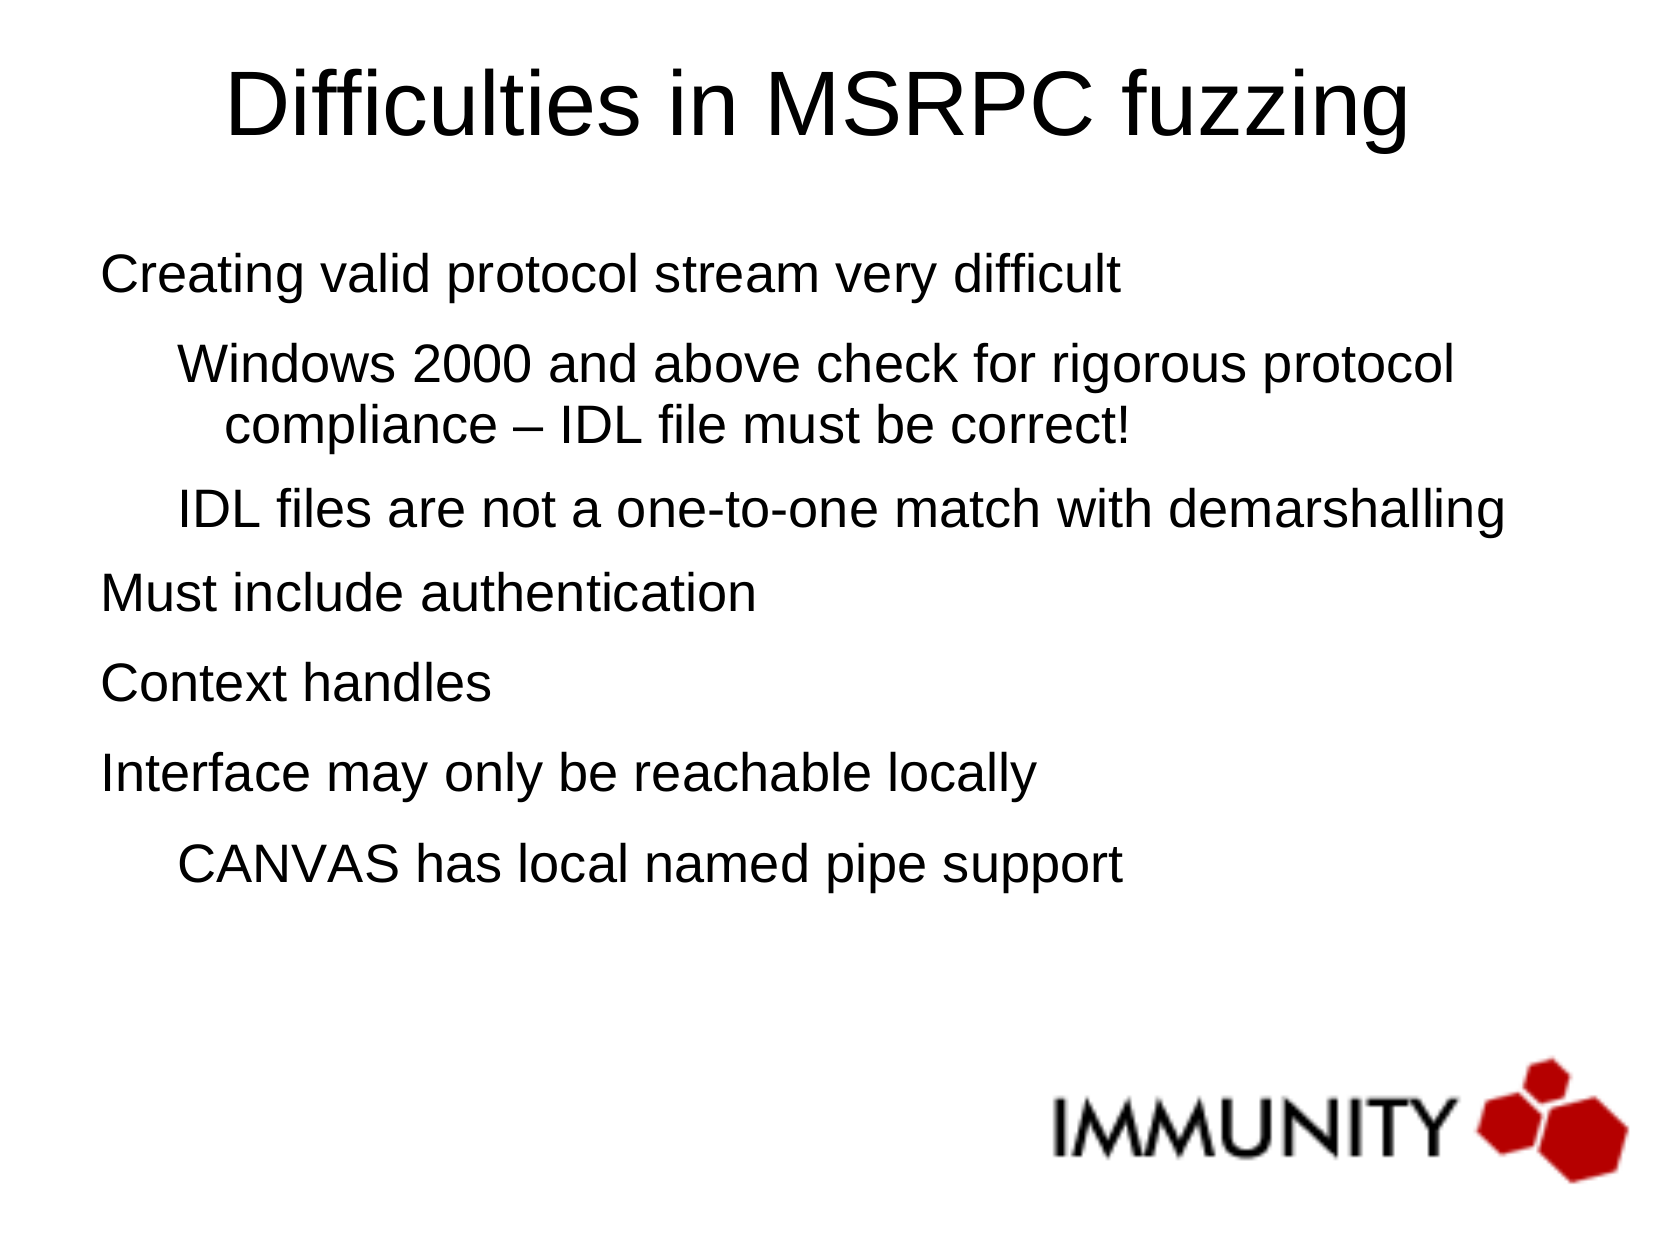

# Difficulties in MSRPC fuzzing
Creating valid protocol stream very difficult
Windows 2000 and above check for rigorous protocol compliance – IDL file must be correct!
IDL files are not a one-to-one match with demarshalling
Must include authentication
Context handles
Interface may only be reachable locally
CANVAS has local named pipe support